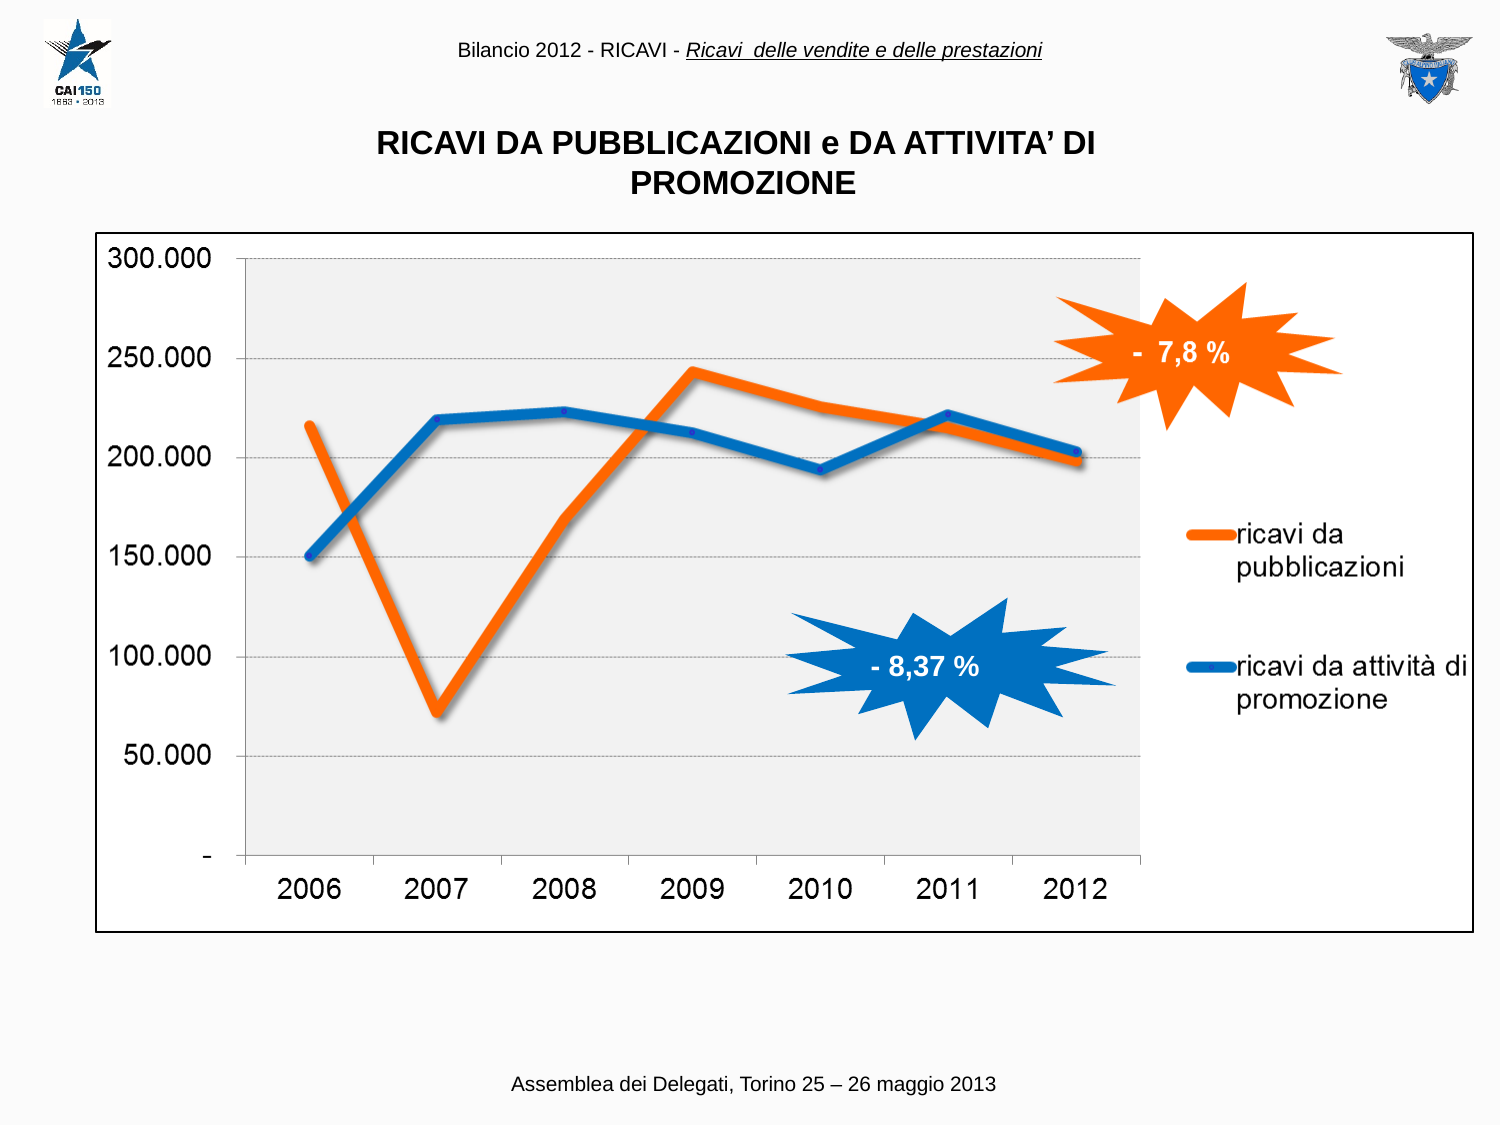

Bilancio 2012 - RICAVI - Ricavi delle vendite e delle prestazioni
RICAVI DA PUBBLICAZIONI e DA ATTIVITA’ DI PROMOZIONE
- 8,37 %
Assemblea dei Delegati, Torino 25 – 26 maggio 2013